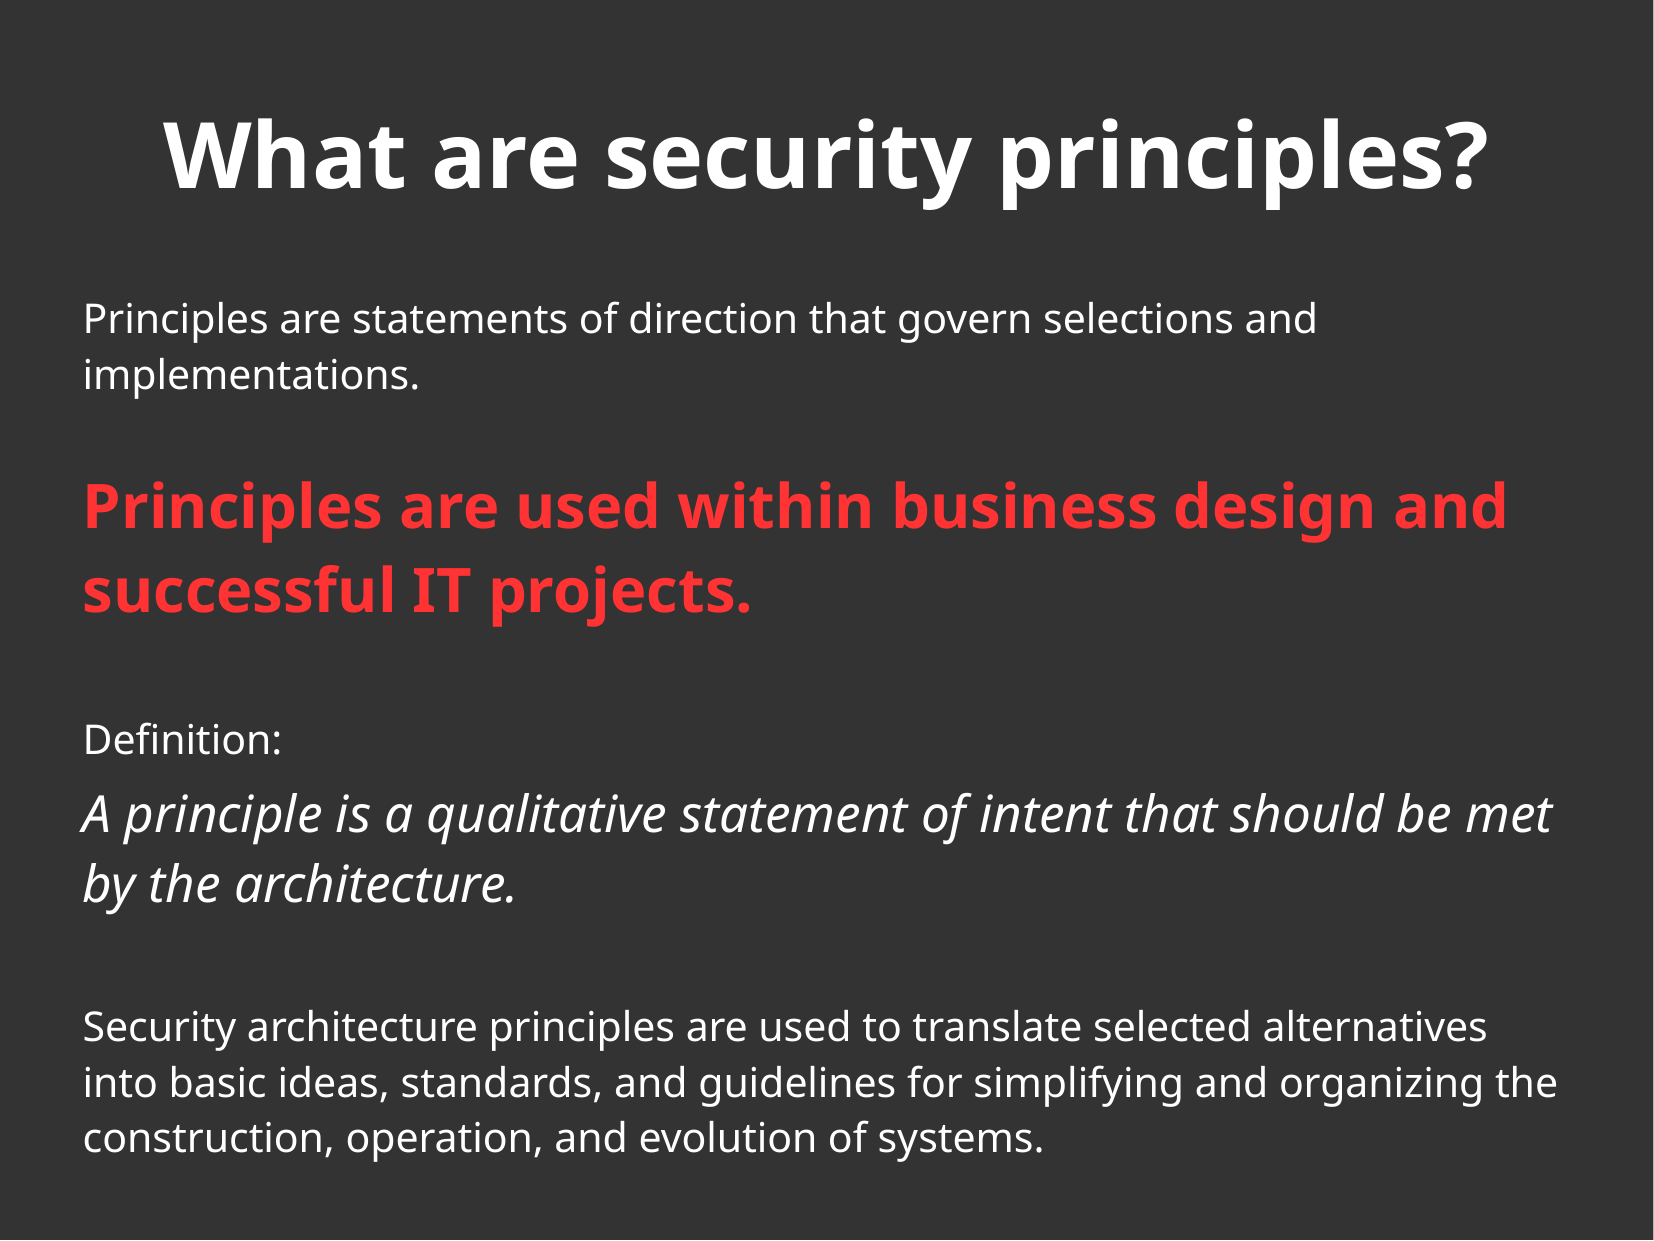

# What are security principles?
Principles are statements of direction that govern selections and implementations.
Principles are used within business design and successful IT projects.
Definition:
A principle is a qualitative statement of intent that should be met by the architecture.
Security architecture principles are used to translate selected alternatives into basic ideas, standards, and guidelines for simplifying and organizing the construction, operation, and evolution of systems.